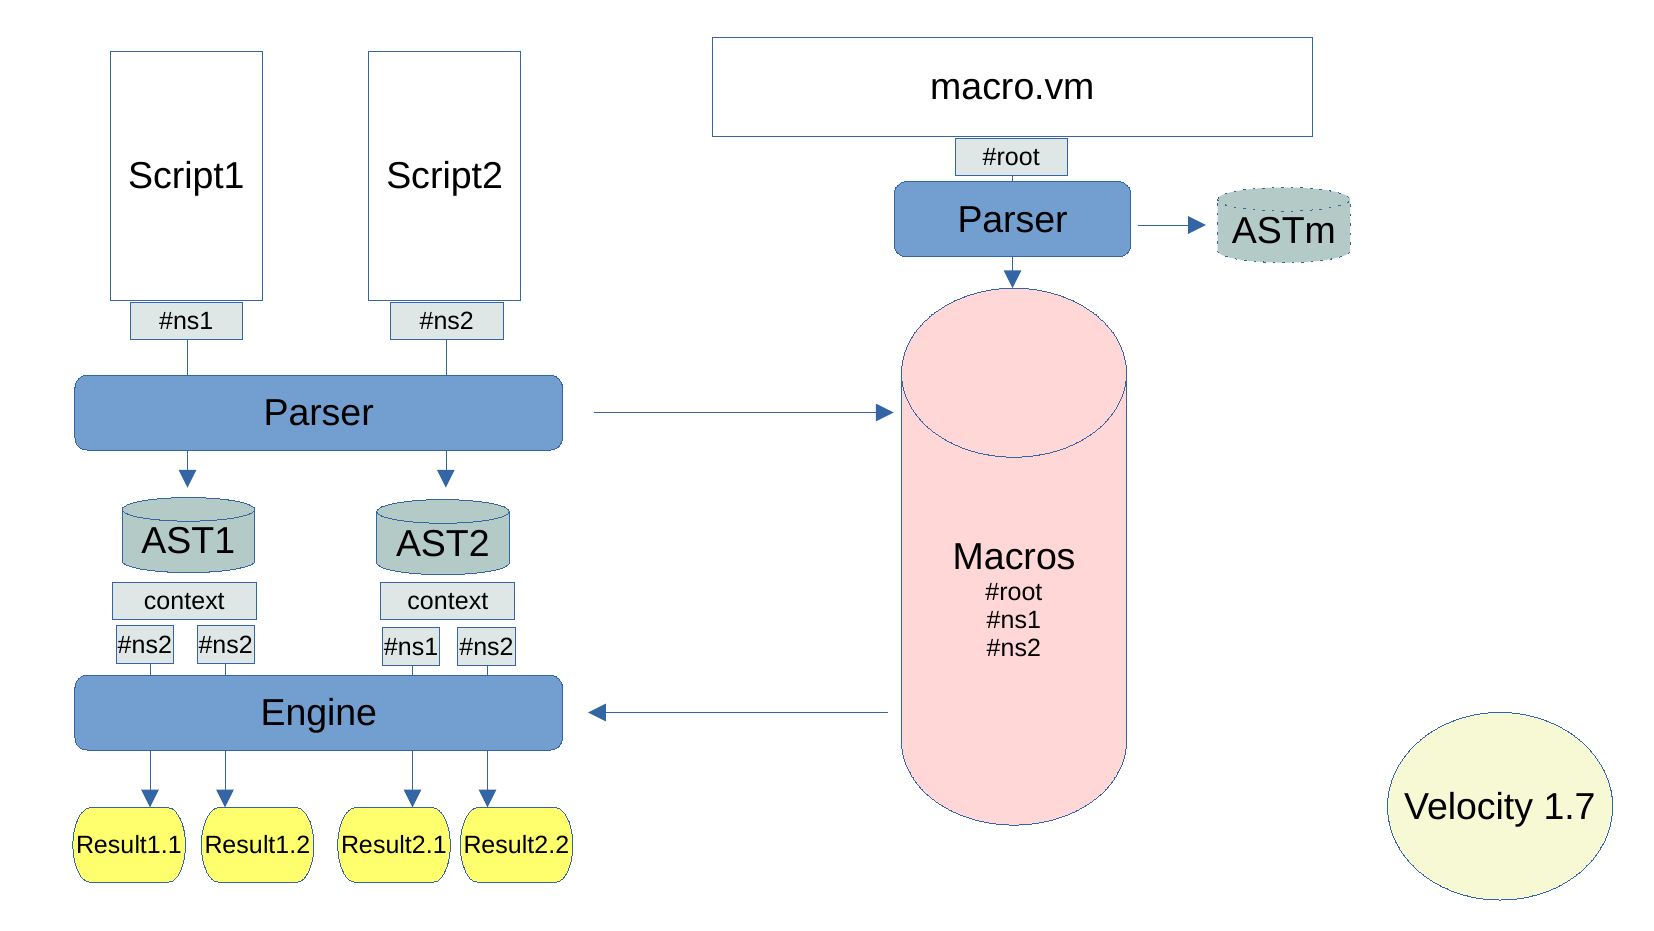

macro.vm
Script1
Script2
#root
Parser
ASTm
Macros
#root
#ns1
#ns2
#ns1
#ns2
Parser
AST1
AST2
context
context
#ns2
#ns2
#ns1
#ns2
Engine
Velocity 1.7
Result1.1
Result1.2
Result2.1
Result2.2